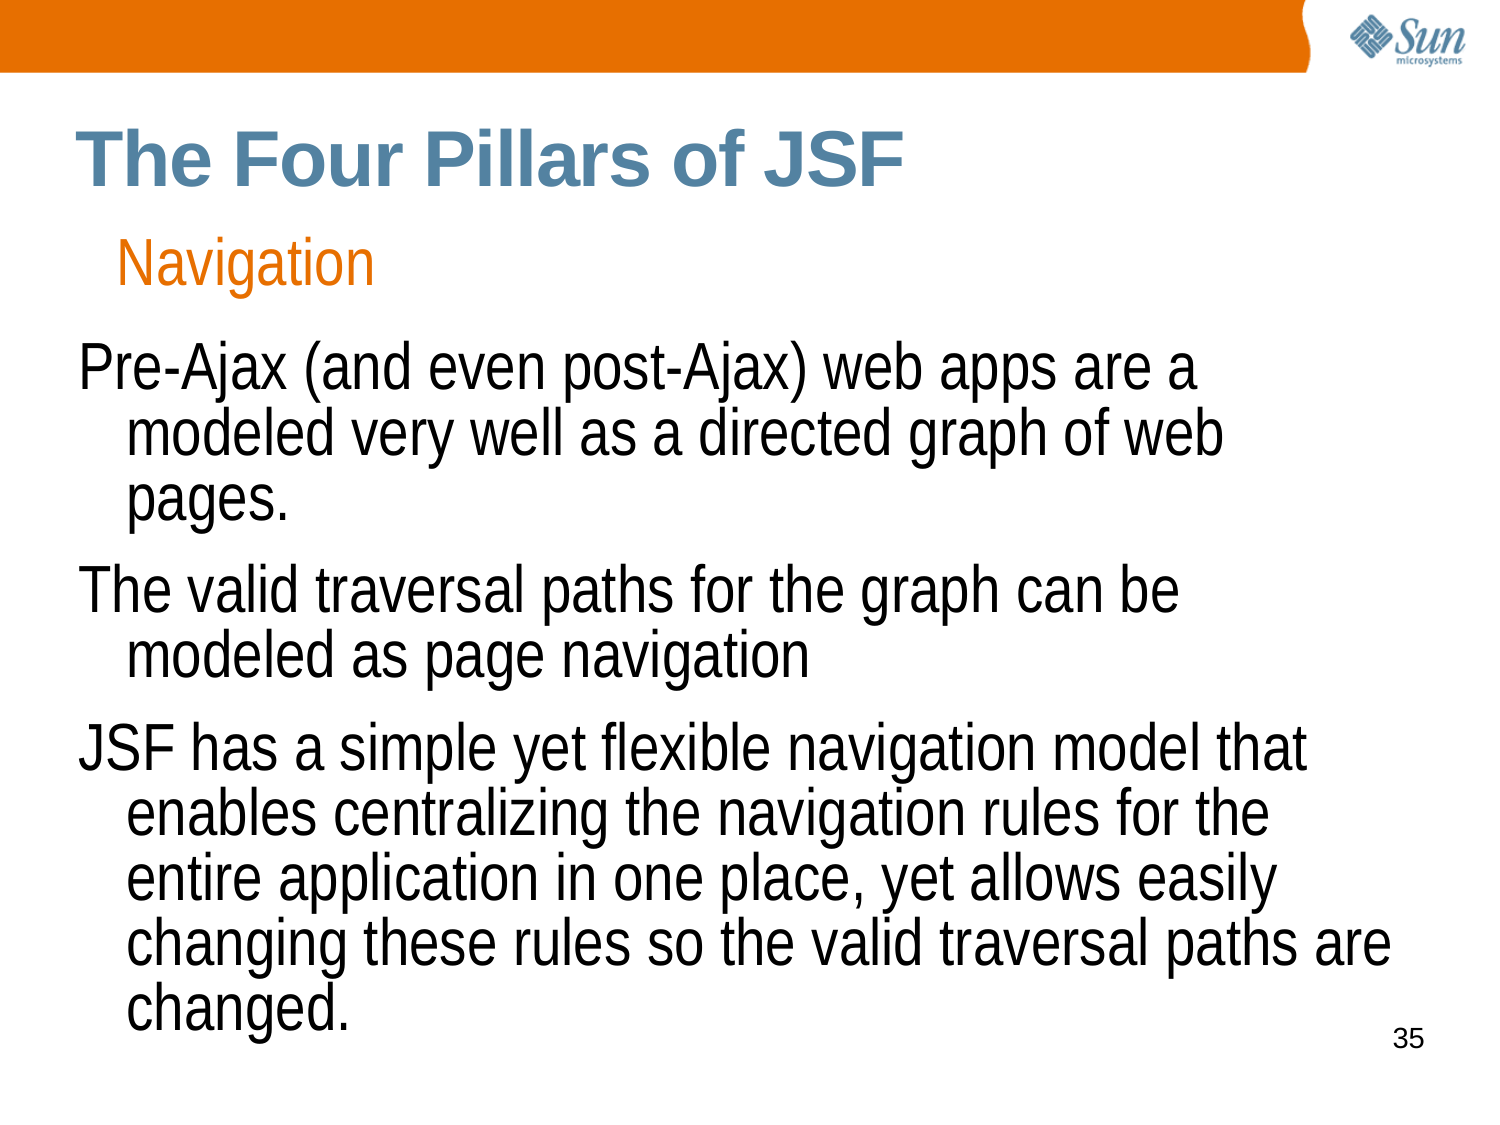

# The Four Pillars of JSF
Navigation
Pre-Ajax (and even post-Ajax) web apps are a modeled very well as a directed graph of web pages.
The valid traversal paths for the graph can be modeled as page navigation
JSF has a simple yet flexible navigation model that enables centralizing the navigation rules for the entire application in one place, yet allows easily changing these rules so the valid traversal paths are changed.
35